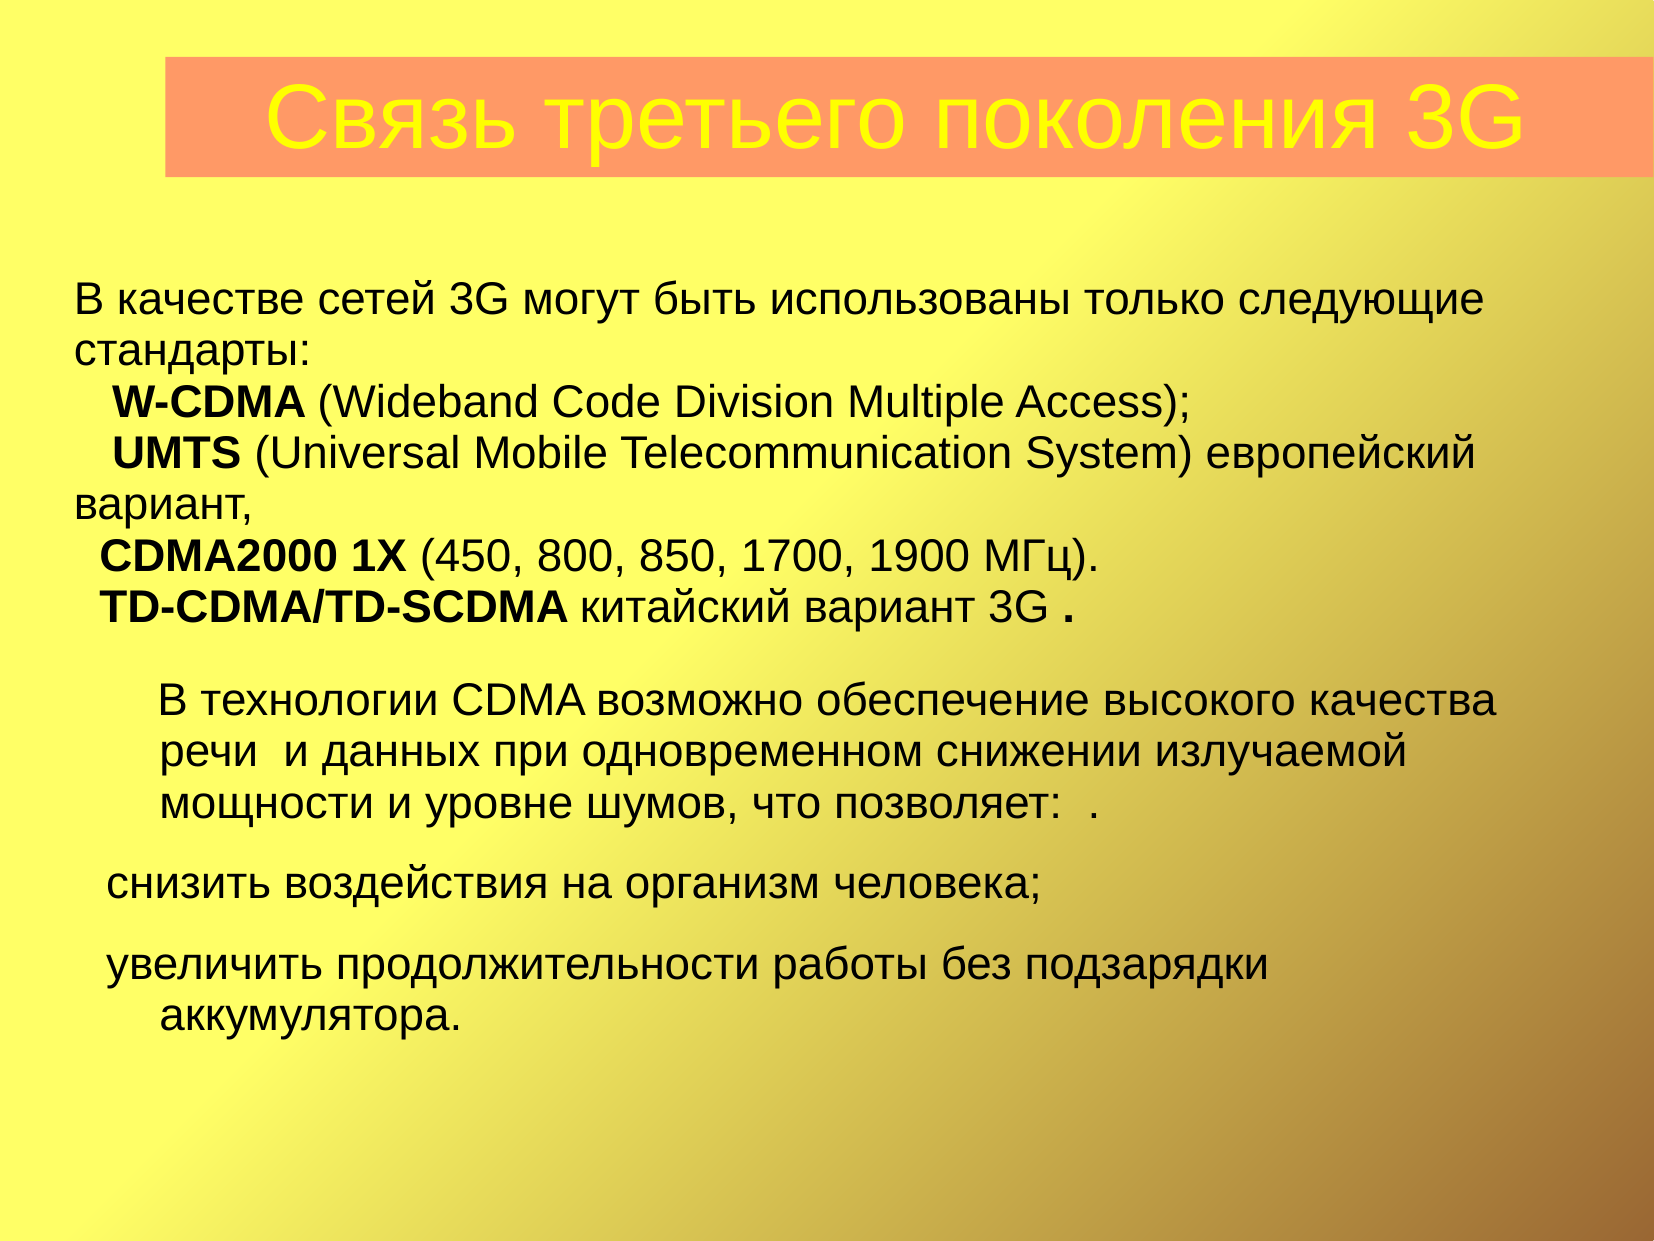

# Связь третьего поколения 3G
В качестве сетей 3G могут быть использованы только следующие стандарты:
 W-CDMA (Wideband Code Division Multiple Access);
 UMTS (Universal Mobile Telecommunication System) европейский вариант,
 CDMA2000 1X (450, 800, 850, 1700, 1900 МГц).
 TD-CDMA/TD-SCDMA китайский вариант 3G .
 В технологии CDMA возможно обеспечение высокого качества речи и данных при одновременном снижении излучаемой мощности и уровне шумов, что позволяет: .
снизить воздействия на организм человека;
увеличить продолжительности работы без подзарядки аккумулятора.